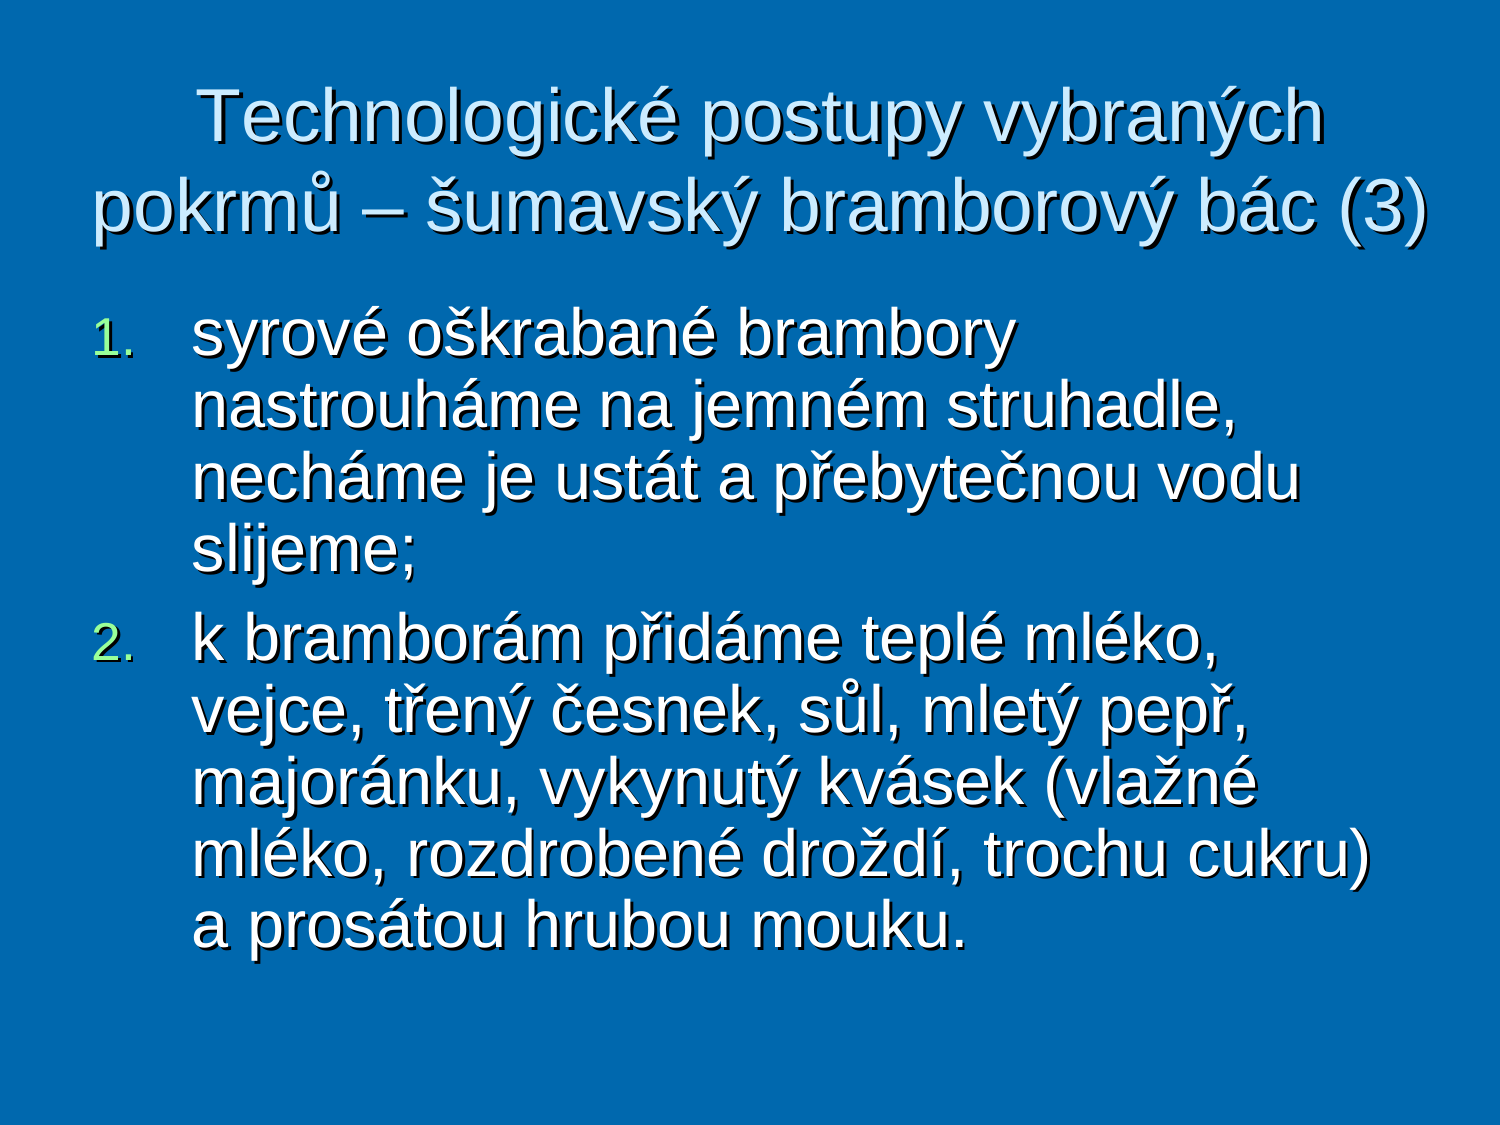

# Technologické postupy vybraných pokrmů – šumavský bramborový bác (3)
syrové oškrabané brambory nastrouháme na jemném struhadle, necháme je ustát a přebytečnou vodu slijeme;
k bramborám přidáme teplé mléko, vejce, třený česnek, sůl, mletý pepř, majoránku, vykynutý kvásek (vlažné mléko, rozdrobené droždí, trochu cukru) a prosátou hrubou mouku.